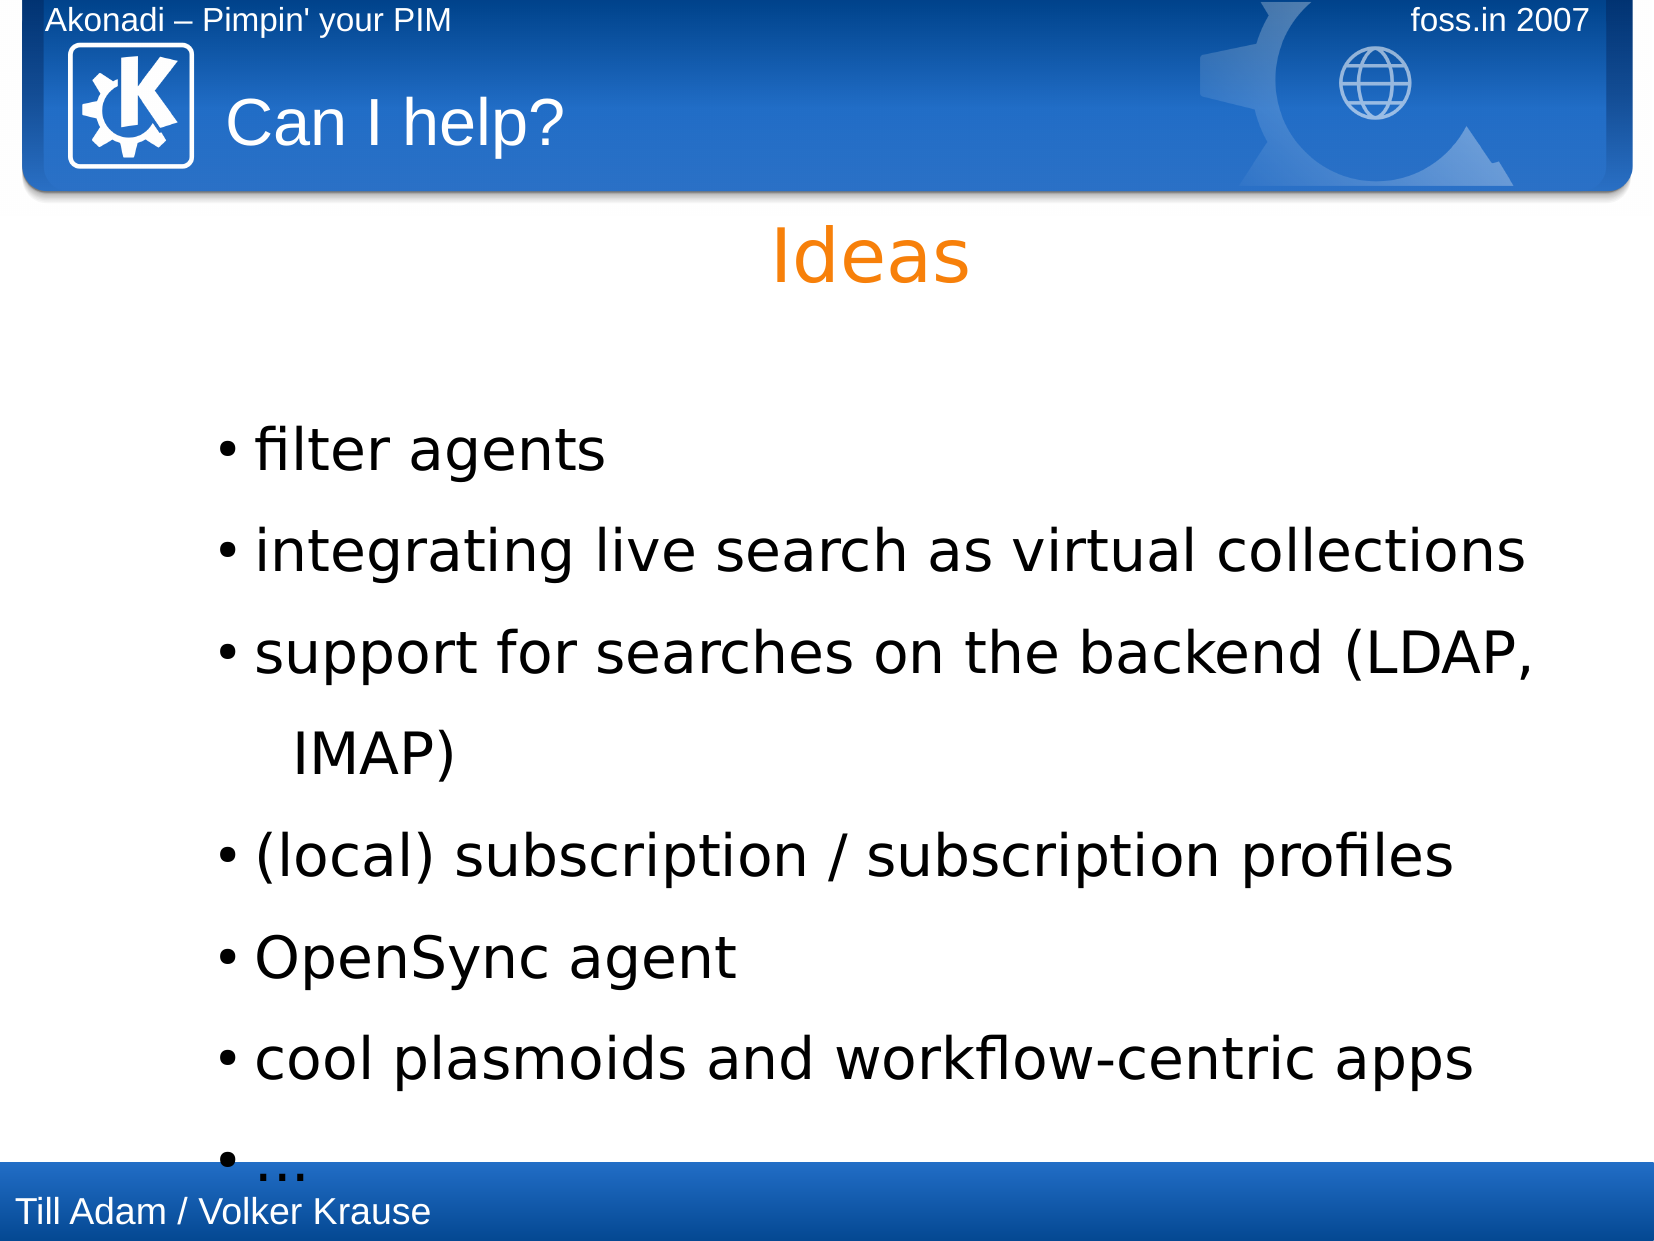

# Can I help?
Ideas
filter agents
integrating live search as virtual collections
support for searches on the backend (LDAP, IMAP)
(local) subscription / subscription profiles
OpenSync agent
cool plasmoids and workflow-centric apps
...